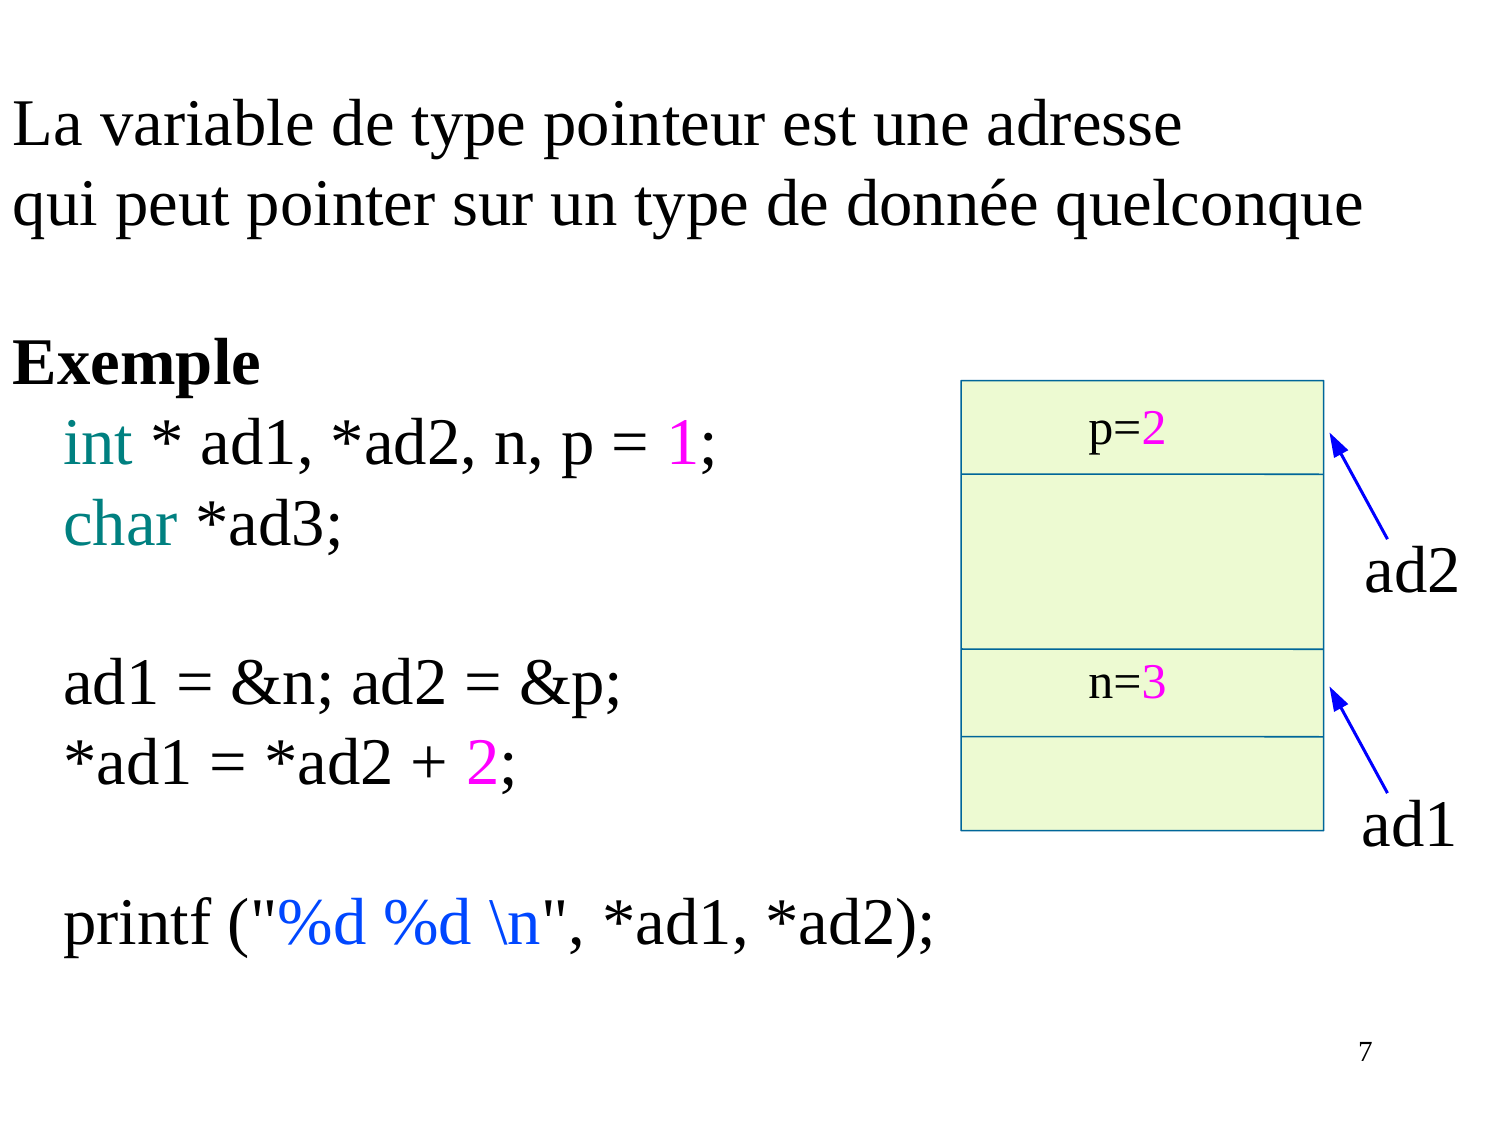

La variable de type pointeur est une adresse
qui peut pointer sur un type de donnée quelconque
Exemple
 int * ad1, *ad2, n, p = 1;
 char *ad3;
 ad1 = &n; ad2 = &p;
 *ad1 = *ad2 + 2;
 printf ("%d %d \n", *ad1, *ad2);
p=2
ad2
n=3
ad1
7